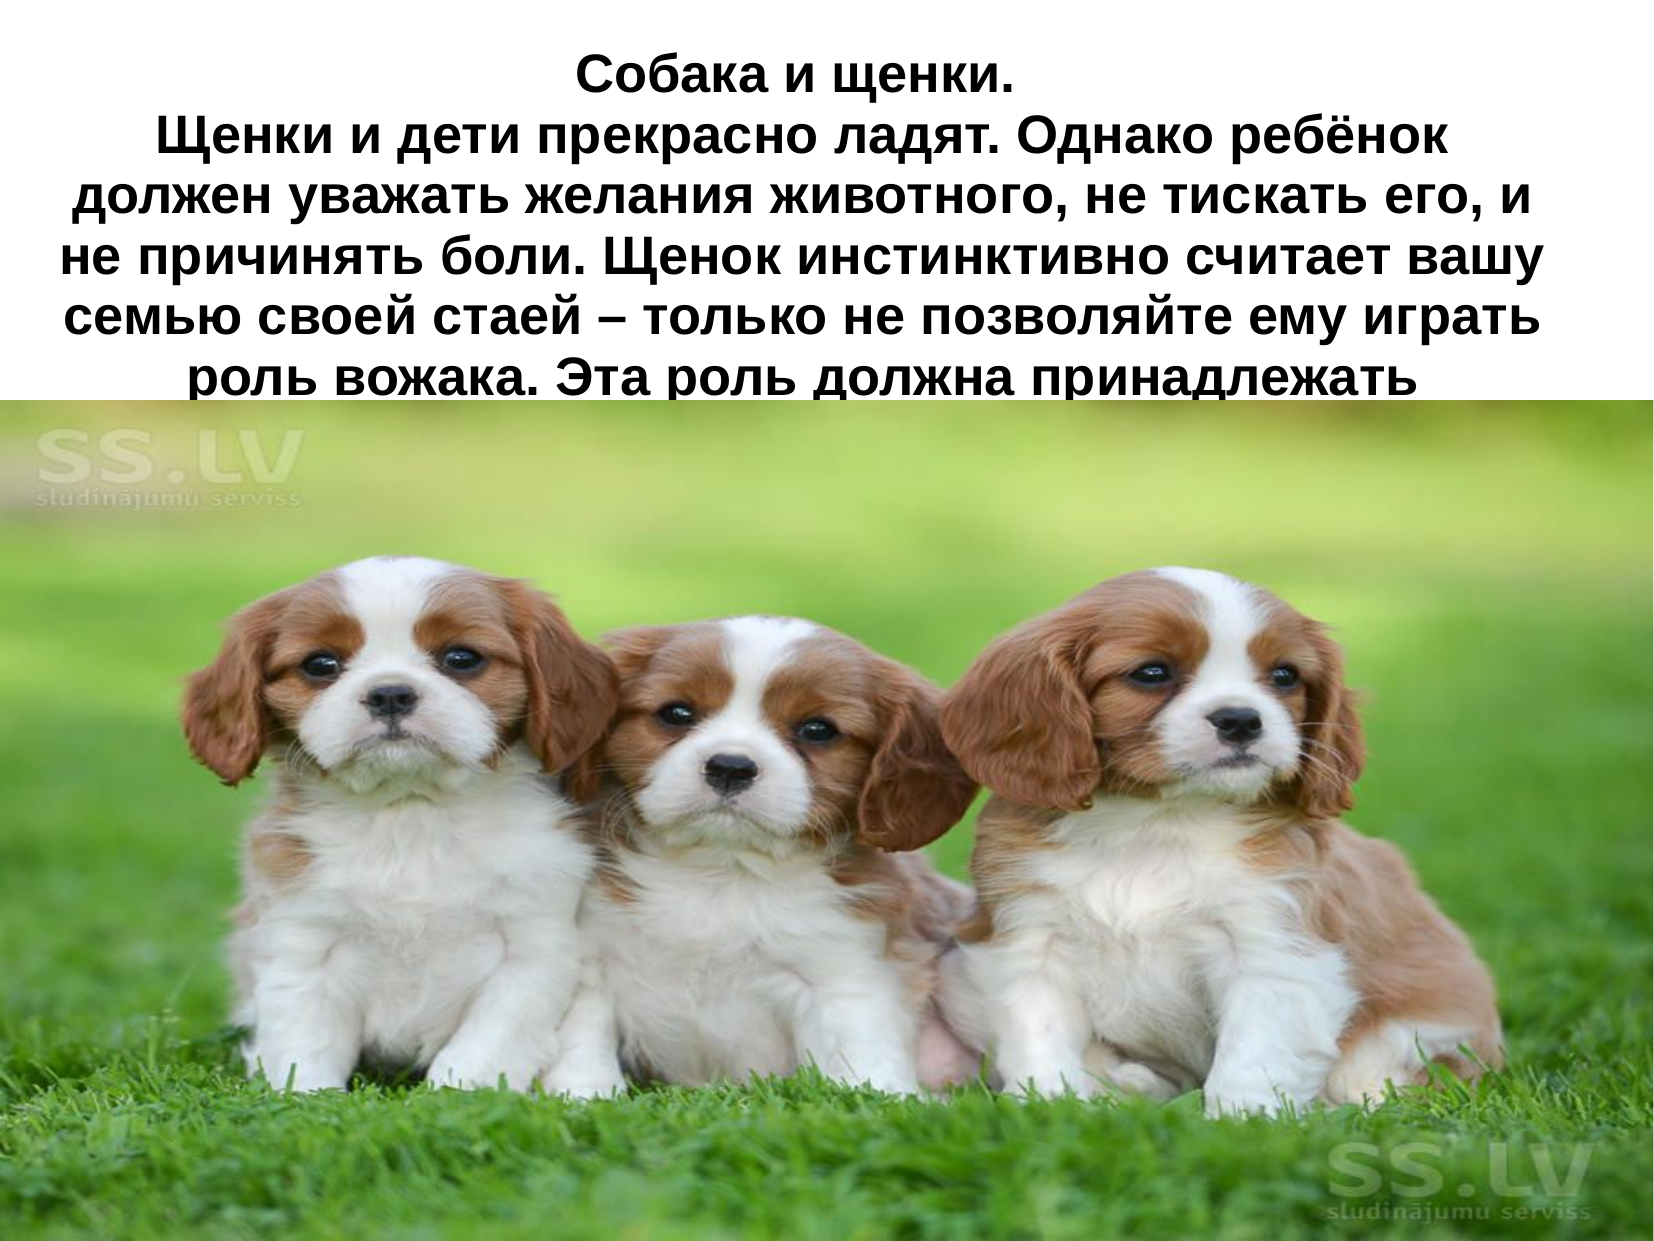

# Собака и щенки. Щенки и дети прекрасно ладят. Однако ребёнок должен уважать желания животного, не тискать его, и не причинять боли. Щенок инстинктивно считает вашу семью своей стаей – только не позволяйте ему играть роль вожака. Эта роль должна принадлежать человеку.